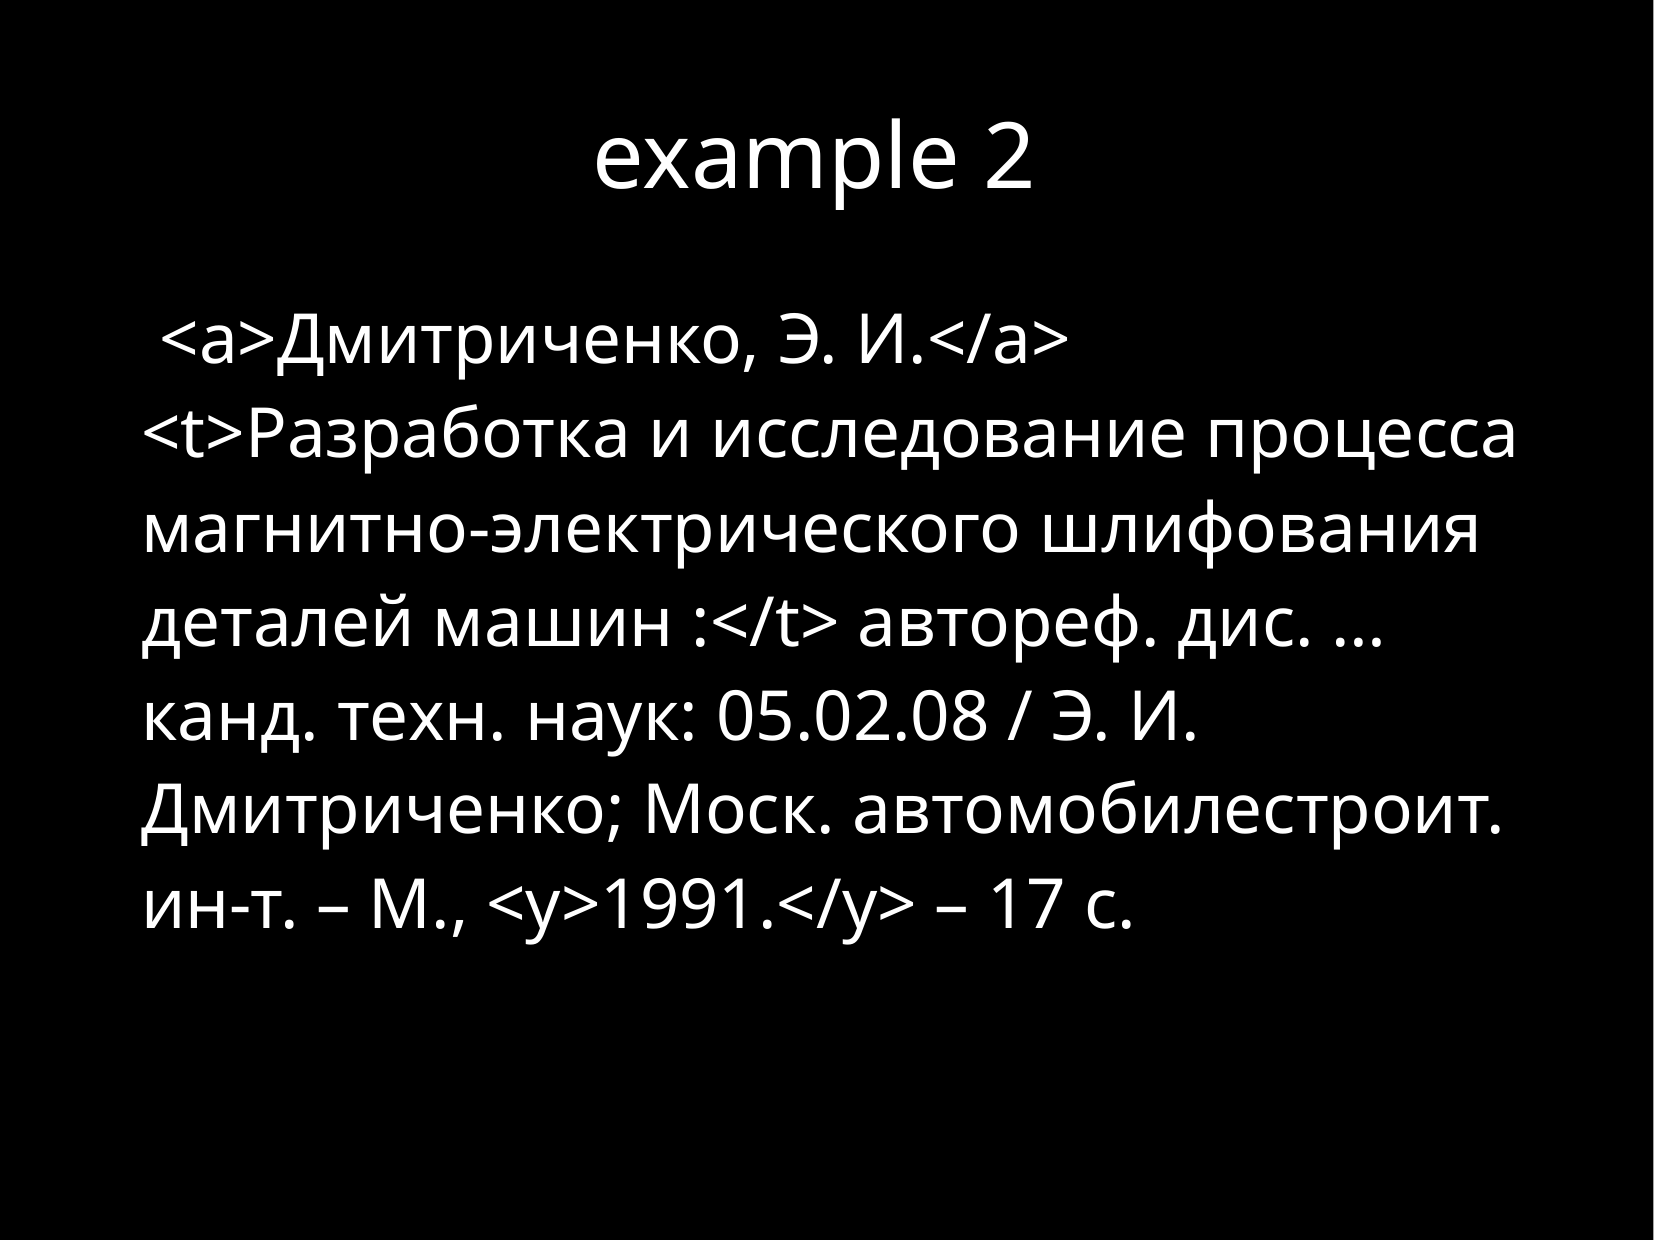

# example 2
 <a>Дмитриченко, Э. И.</a> <t>Разработка и исследование процесса магнитно-электрического шлифования деталей машин :</t> автореф. дис. … канд. техн. наук: 05.02.08 / Э. И. Дмитриченко; Моск. автомобилестроит. ин-т. – М., <y>1991.</y> – 17 с.